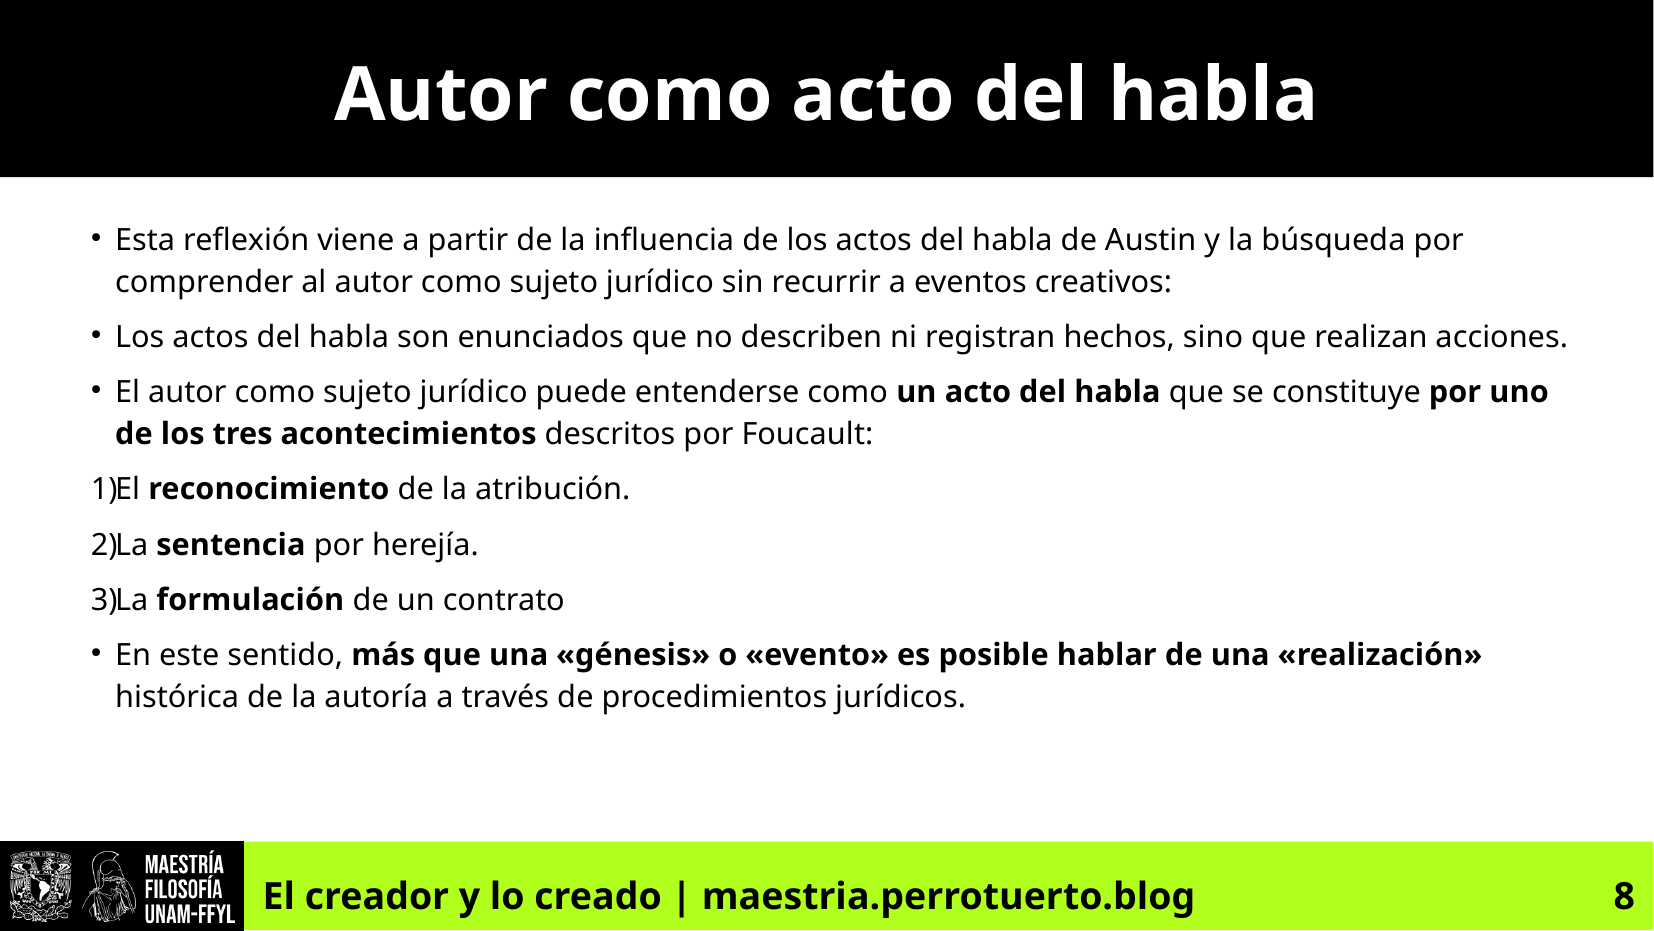

# Autor como acto del habla
Esta reflexión viene a partir de la influencia de los actos del habla de Austin y la búsqueda por comprender al autor como sujeto jurídico sin recurrir a eventos creativos:
Los actos del habla son enunciados que no describen ni registran hechos, sino que realizan acciones.
El autor como sujeto jurídico puede entenderse como un acto del habla que se constituye por uno de los tres acontecimientos descritos por Foucault:
El reconocimiento de la atribución.
La sentencia por herejía.
La formulación de un contrato
En este sentido, más que una «génesis» o «evento» es posible hablar de una «realización» histórica de la autoría a través de procedimientos jurídicos.